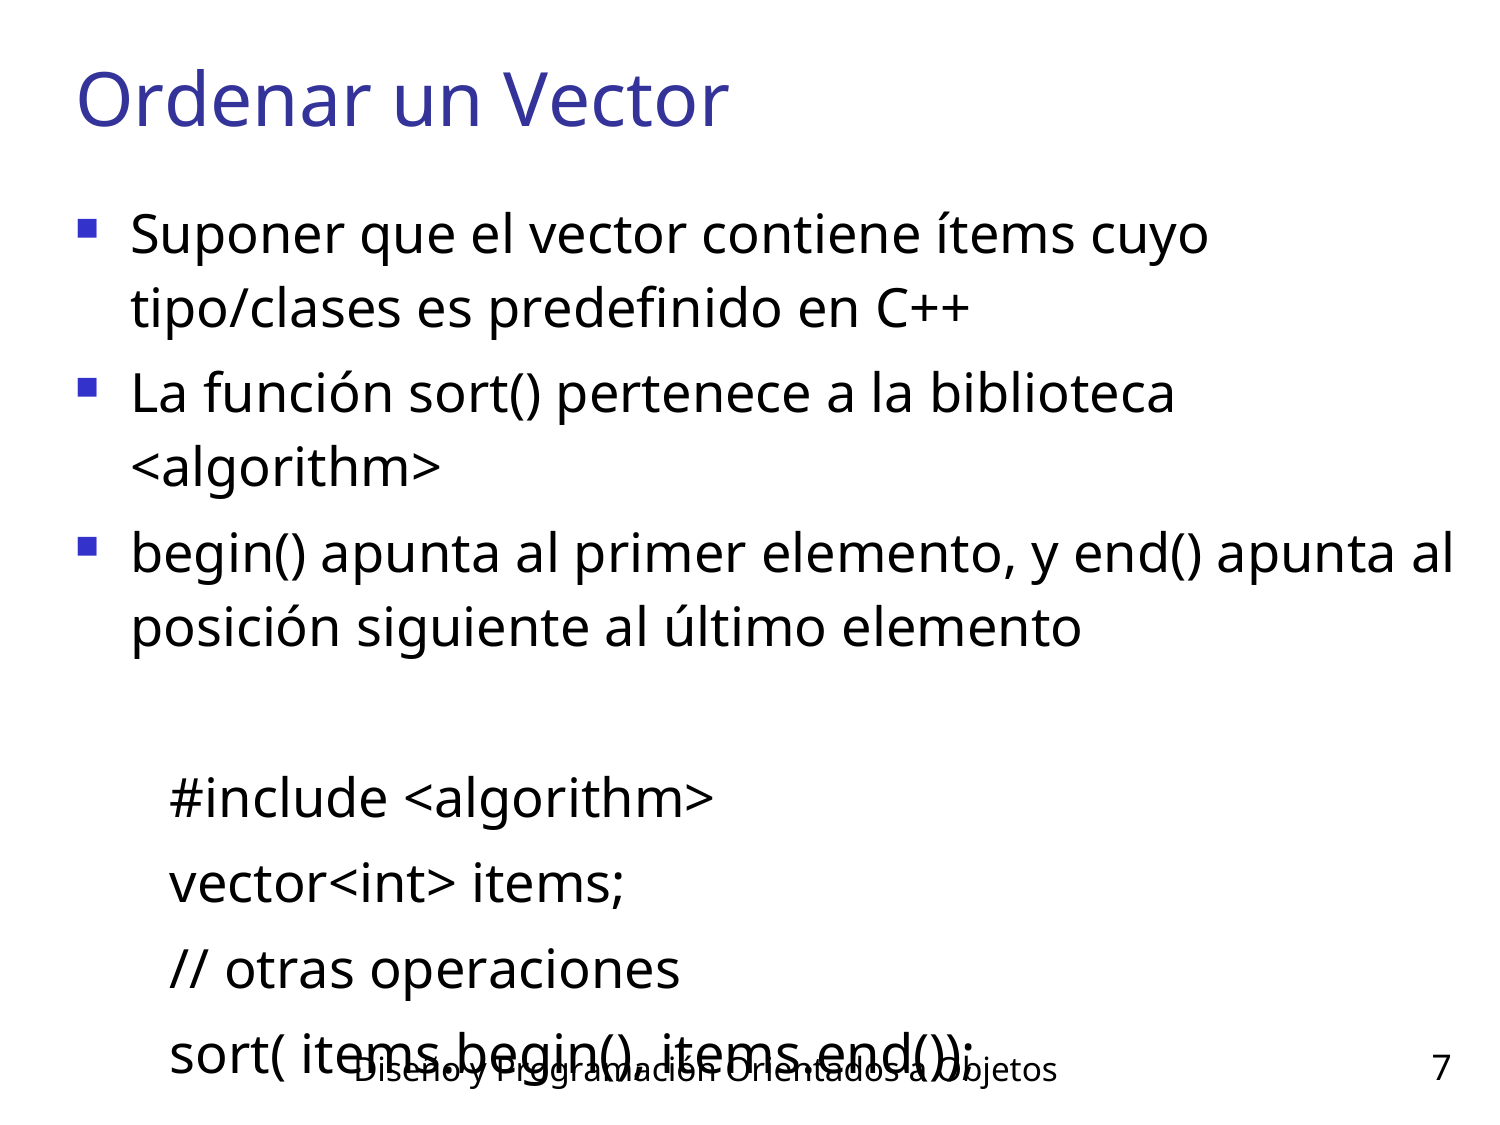

# Ordenar un Vector
Suponer que el vector contiene ítems cuyo tipo/clases es predefinido en C++
La función sort() pertenece a la biblioteca <algorithm>
begin() apunta al primer elemento, y end() apunta al posición siguiente al último elemento
 		#include <algorithm>
 		vector<int> items;
 		// otras operaciones
 		sort( items.begin(), items.end());
Diseño y Programación Orientados a Objetos
7